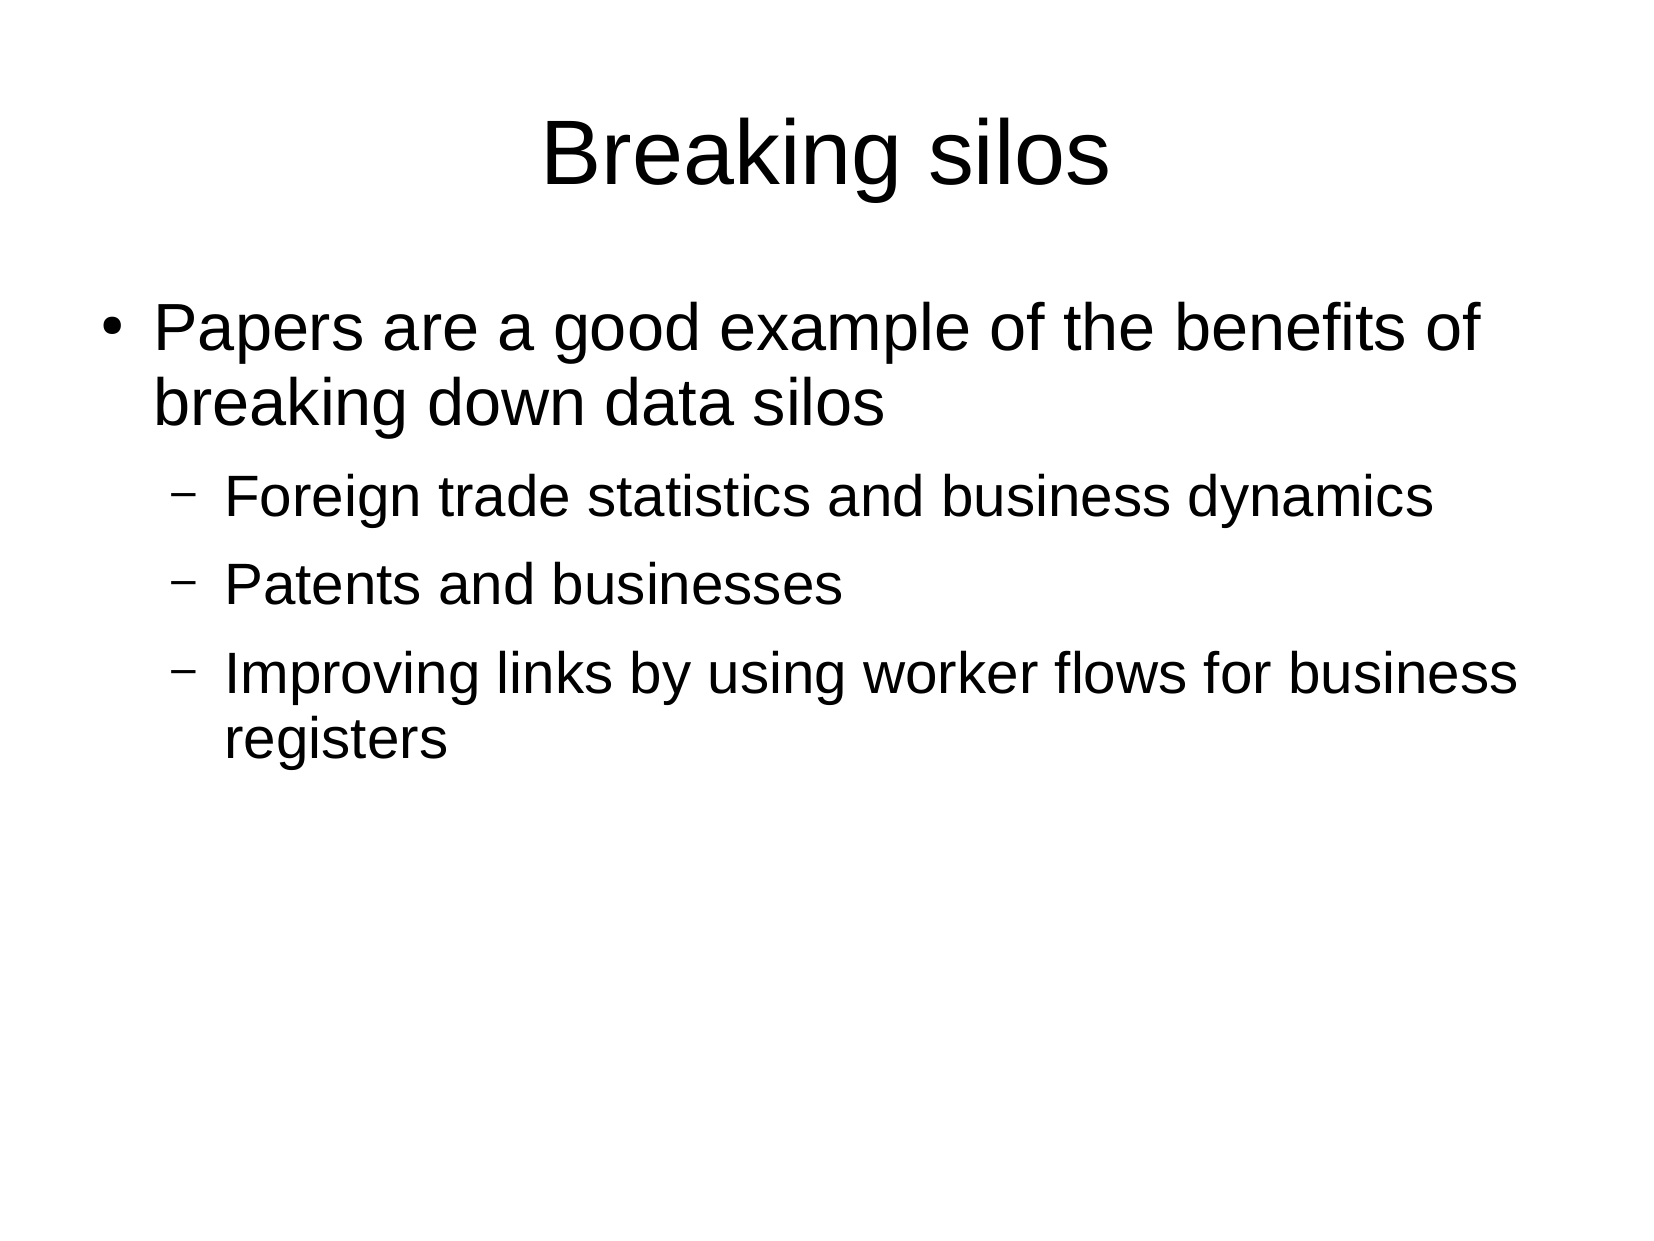

# Breaking silos
Papers are a good example of the benefits of breaking down data silos
Foreign trade statistics and business dynamics
Patents and businesses
Improving links by using worker flows for business registers